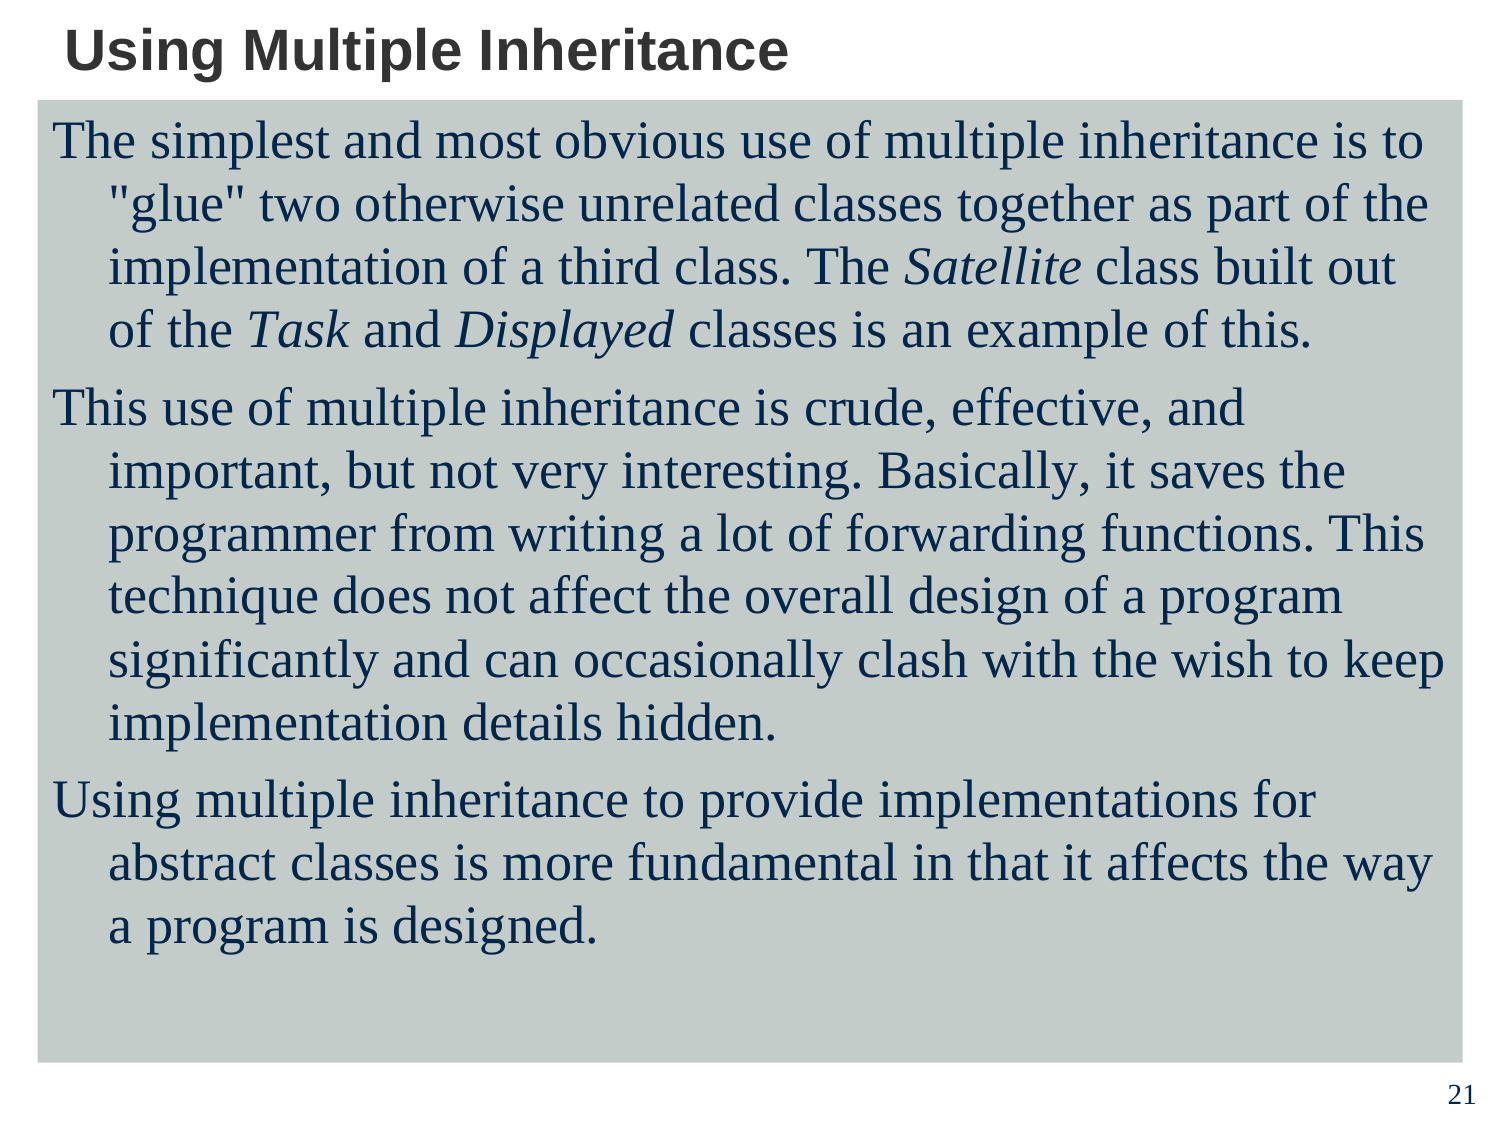

# Using Multiple Inheritance
The simplest and most obvious use of multiple inheritance is to "glue" two otherwise unrelated classes together as part of the implementation of a third class. The Satellite class built out of the Task and Displayed classes is an example of this.
This use of multiple inheritance is crude, effective, and important, but not very interesting. Basically, it saves the programmer from writing a lot of forwarding functions. This technique does not affect the overall design of a program significantly and can occasionally clash with the wish to keep implementation details hidden.
Using multiple inheritance to provide implementations for abstract classes is more fundamental in that it affects the way a program is designed.